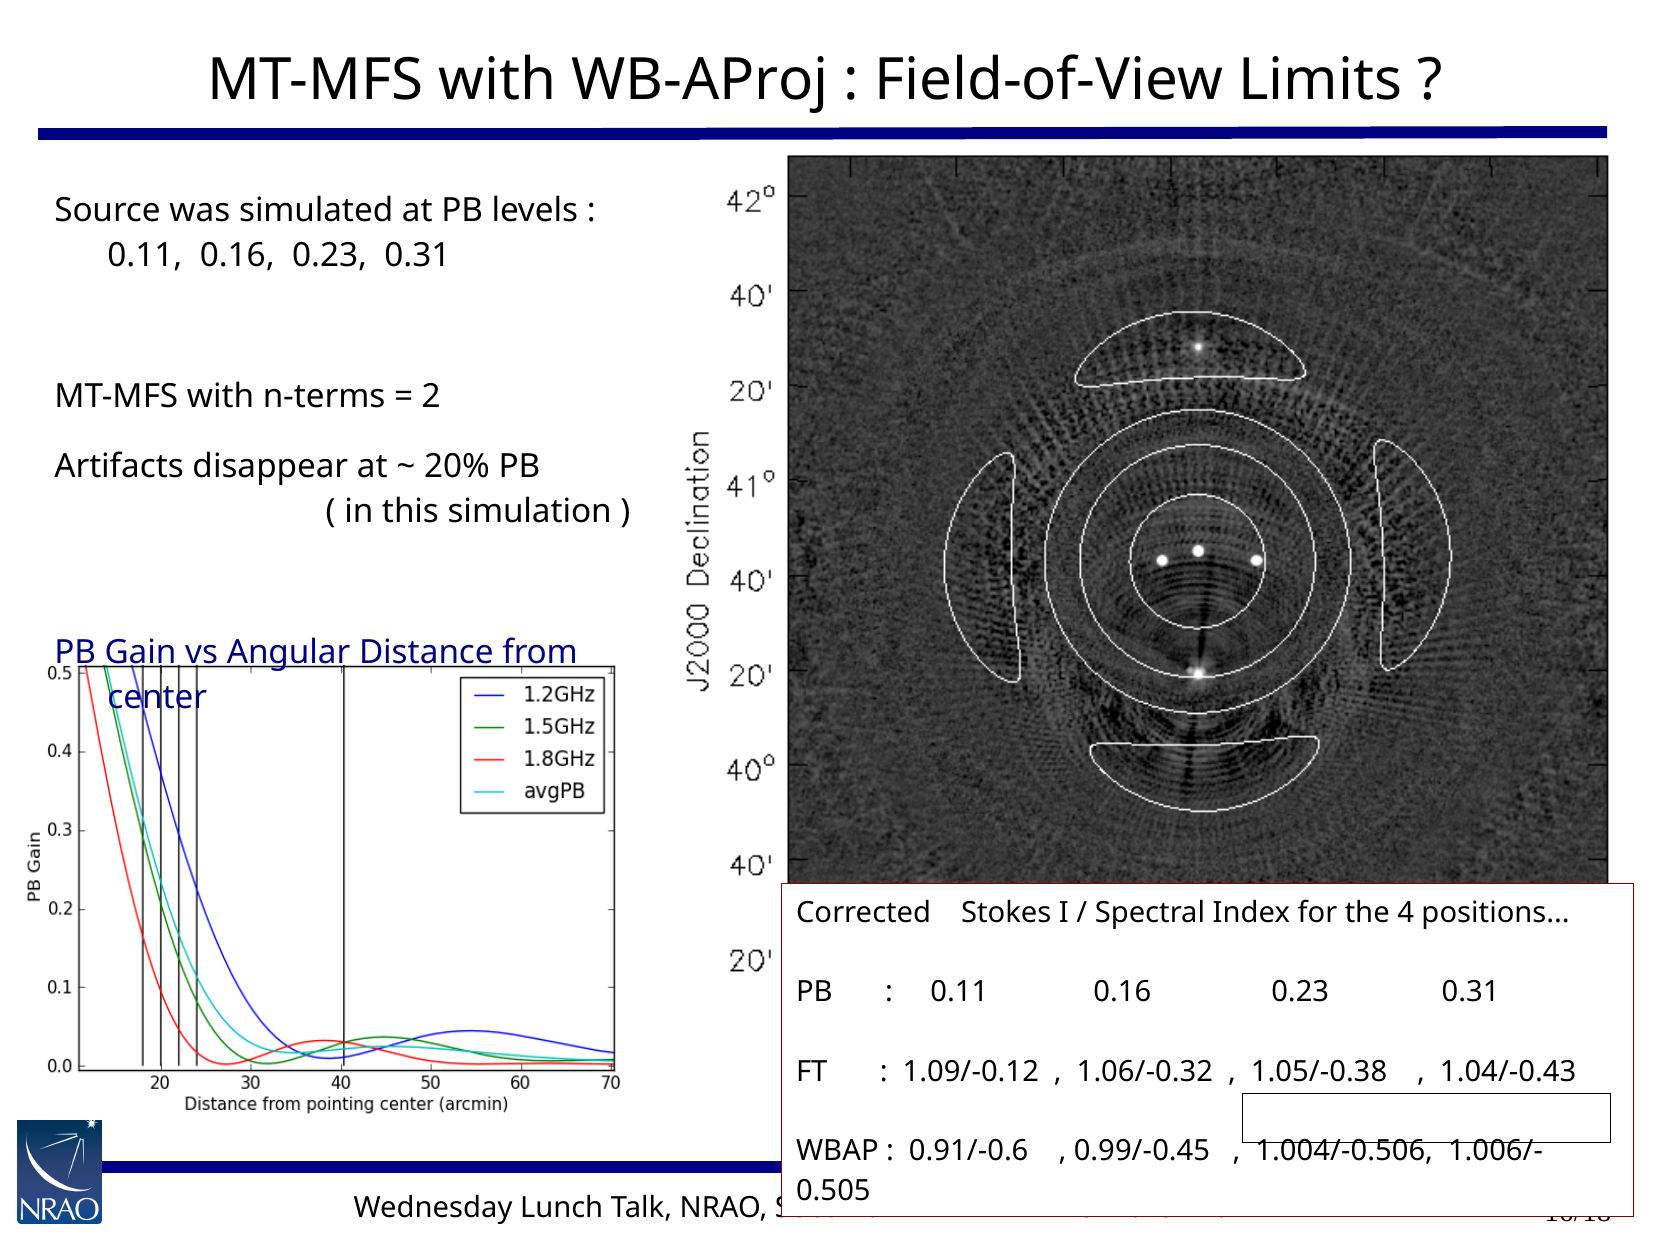

# MT-MFS with WB-AProj : Field-of-View Limits ?
Source was simulated at PB levels : 0.11, 0.16, 0.23, 0.31
MT-MFS with n-terms = 2
Artifacts disappear at ~ 20% PB ( in this simulation )
PB Gain vs Angular Distance from center
Corrected Stokes I / Spectral Index for the 4 positions...
PB : 0.11 0.16 0.23 0.31
FT : 1.09/-0.12 , 1.06/-0.32 , 1.05/-0.38 , 1.04/-0.43
WBAP : 0.91/-0.6 , 0.99/-0.45 , 1.004/-0.506, 1.006/-0.505
16